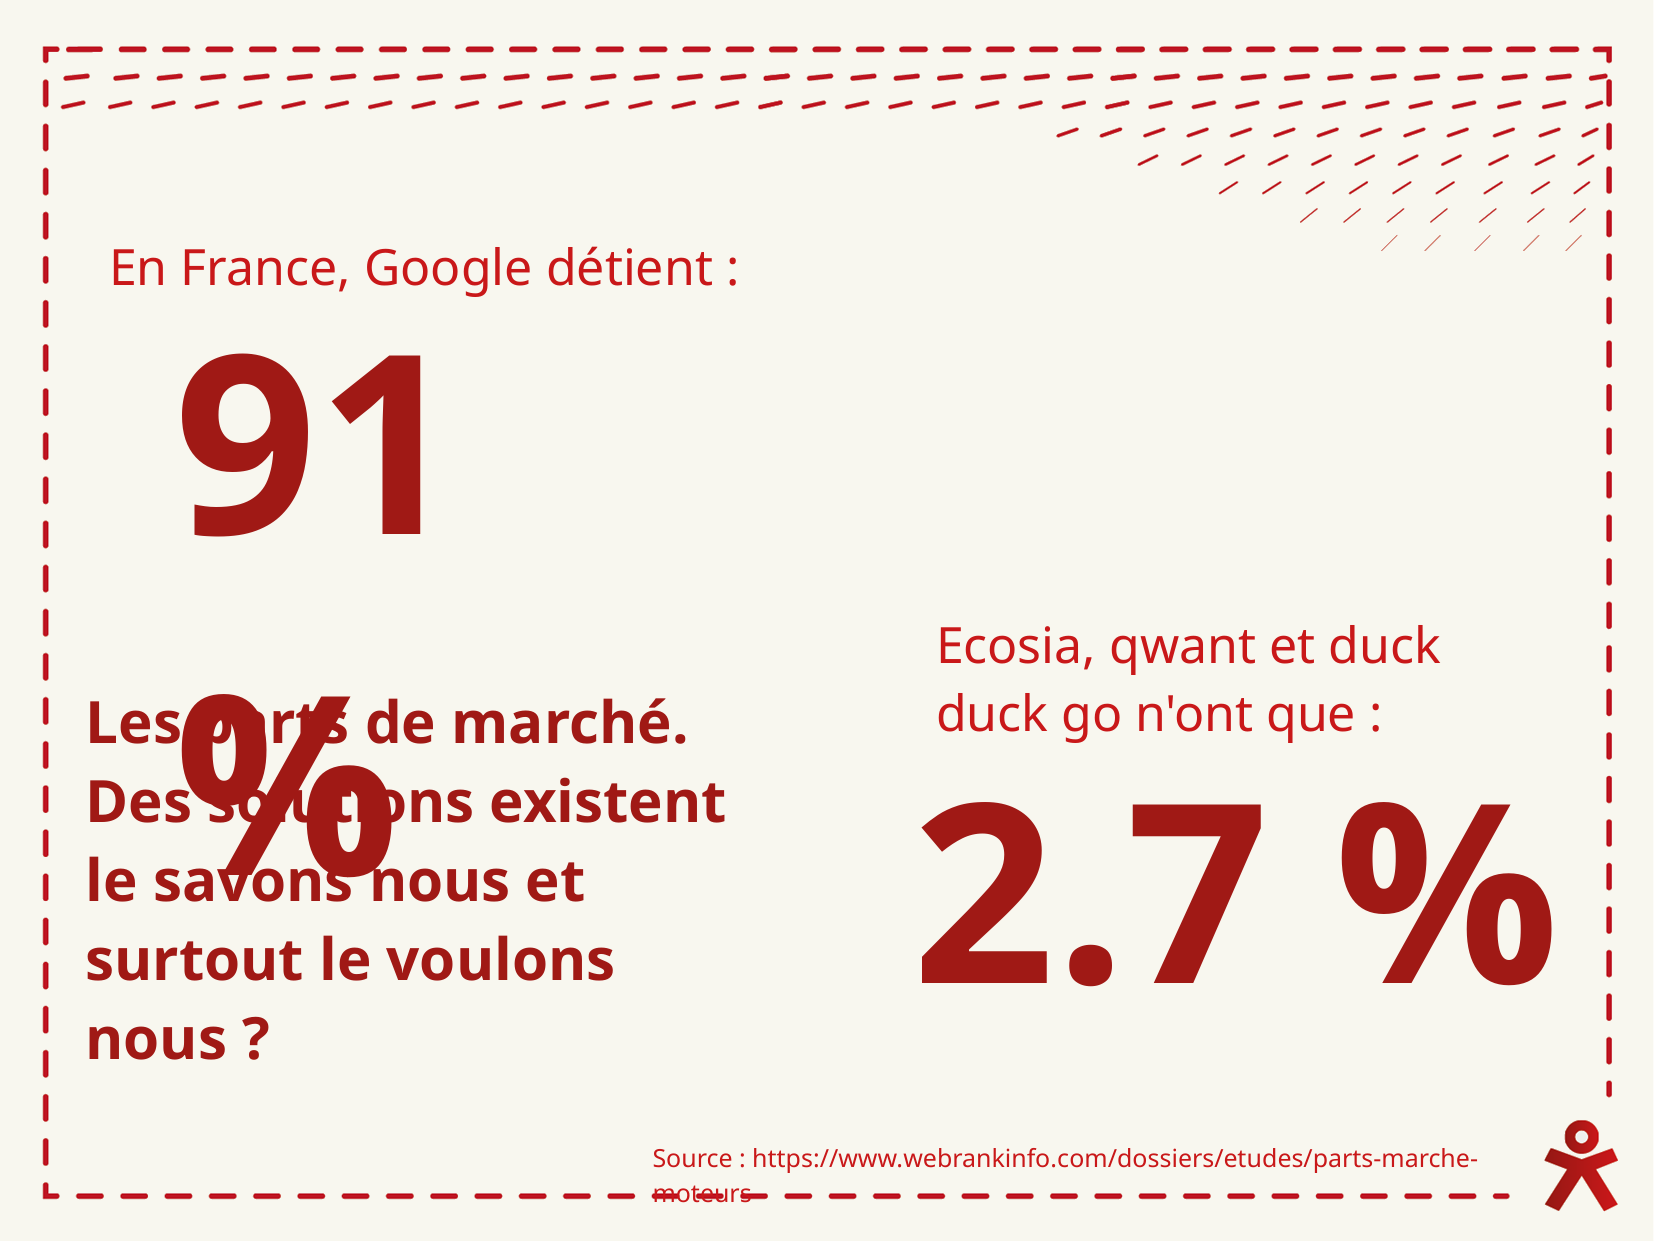

#
En France, Google détient :
91%
Ecosia, qwant et duck duck go n'ont que :
Les parts de marché.
Des solutions existent le savons nous et surtout le voulons nous ?
2.7 %
Source : https://www.webrankinfo.com/dossiers/etudes/parts-marche-moteurs